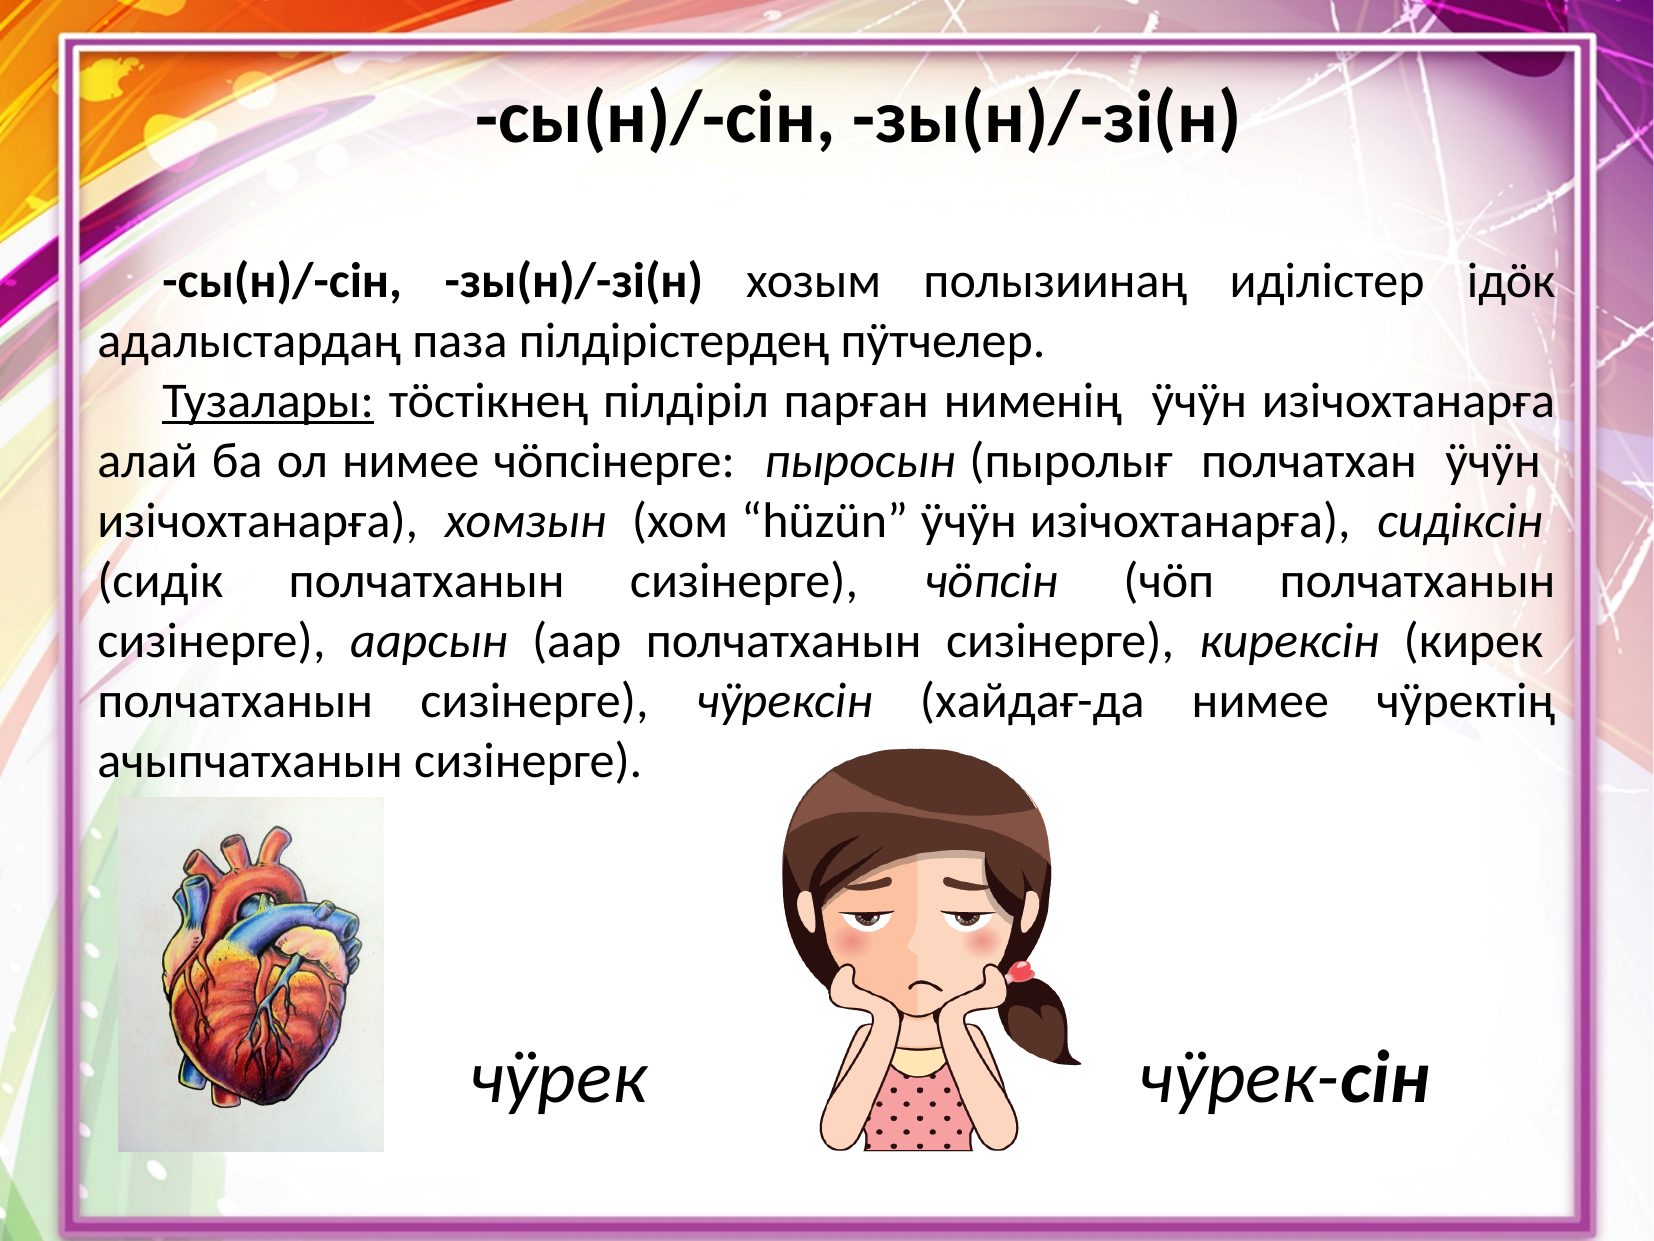

-сы(н)/-сiн, -зы(н)/-зi(н)
-сы(н)/-сiн, -зы(н)/-зi(н) хозым полызиинаң идiлiстер ідӧк адалыстардаң паза пiлдiрiстердең пӱтчелер.
Тузалары: тӧстiкнең пiлдiрiл парған нименiң ӱчӱн изiчохтанарға алай ба ол нимее чӧпсiнерге: пыросын (пыролығ полчатхан ӱчӱн изiчохтанарға), хомзын (хом “hüzün” ӱчӱн изiчохтанарға), сидiксiн (сидiк полчатханын сизiнерге), чӧпсiн (чӧп полчатханын сизiнерге), аарсын (аар полчатханын сизiнерге), кирексiн (кирек полчатханын сизiнерге), чӱрексiн (хайдағ-да нимее чӱректiң ачыпчатханын сизiнерге).
 чӱрек чӱрек-сiн